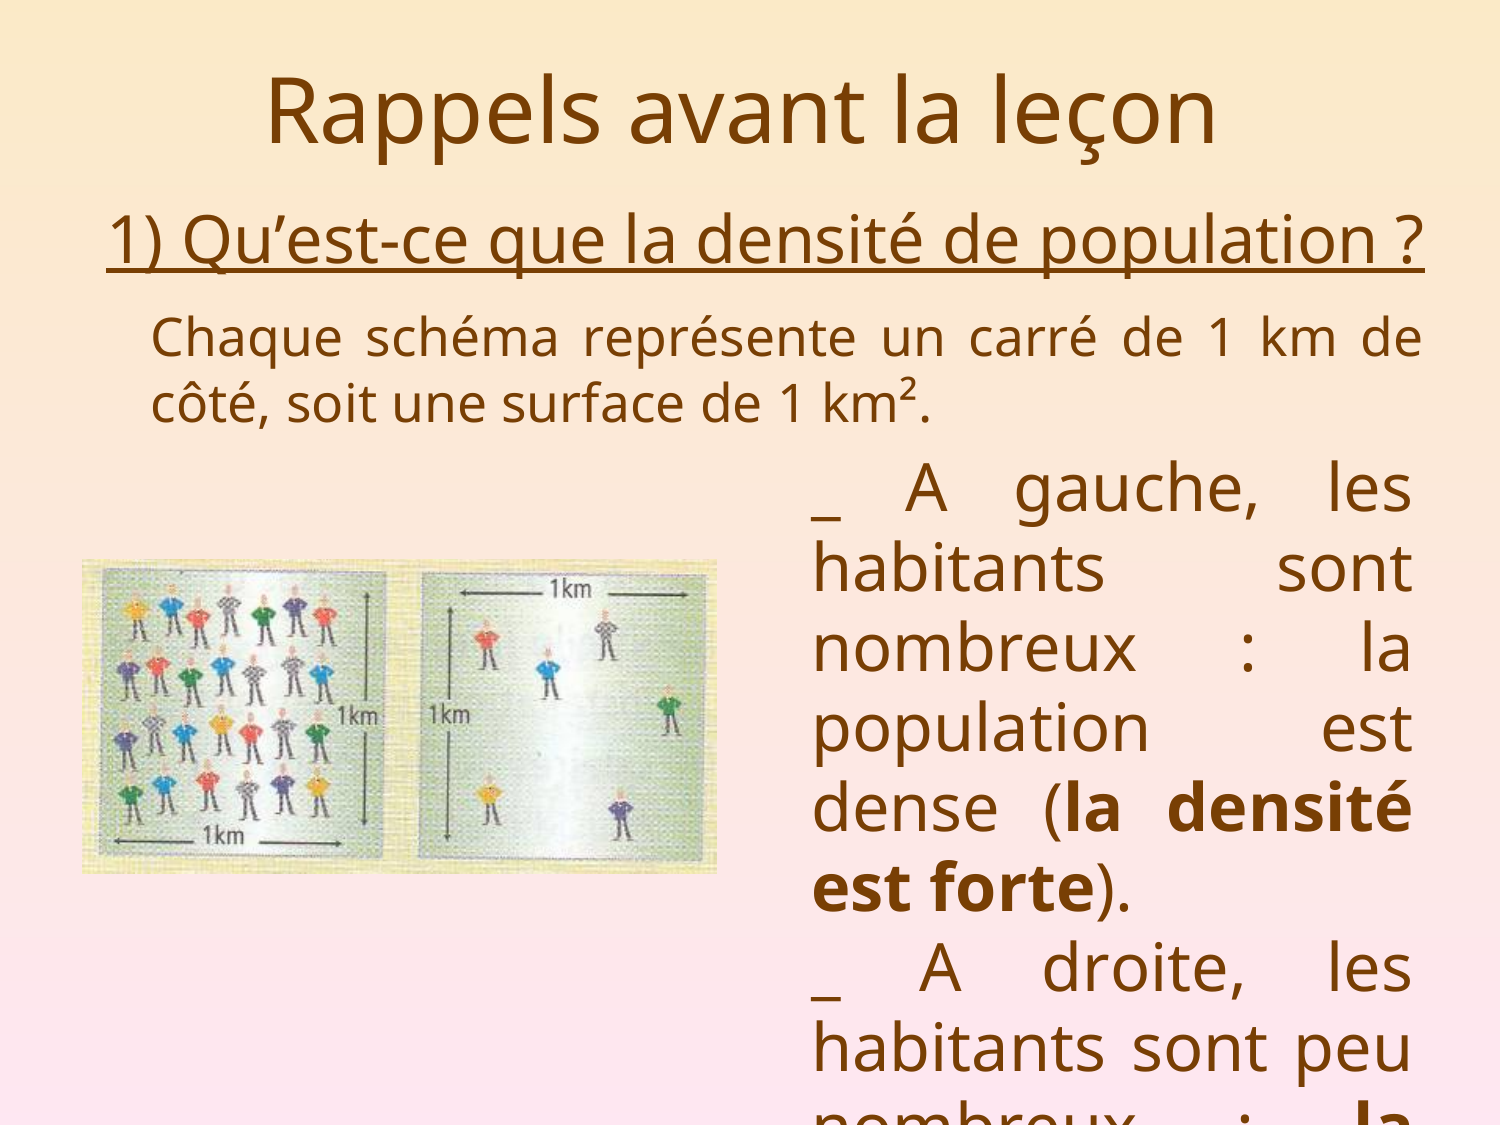

# Rappels avant la leçon
1) Qu’est-ce que la densité de population ?
	Chaque schéma représente un carré de 1 km de côté, soit une surface de 1 km².
_ A gauche, les habitants sont nombreux : la population est dense (la densité est forte).
_ A droite, les habitants sont peu nombreux : la densité est faible.